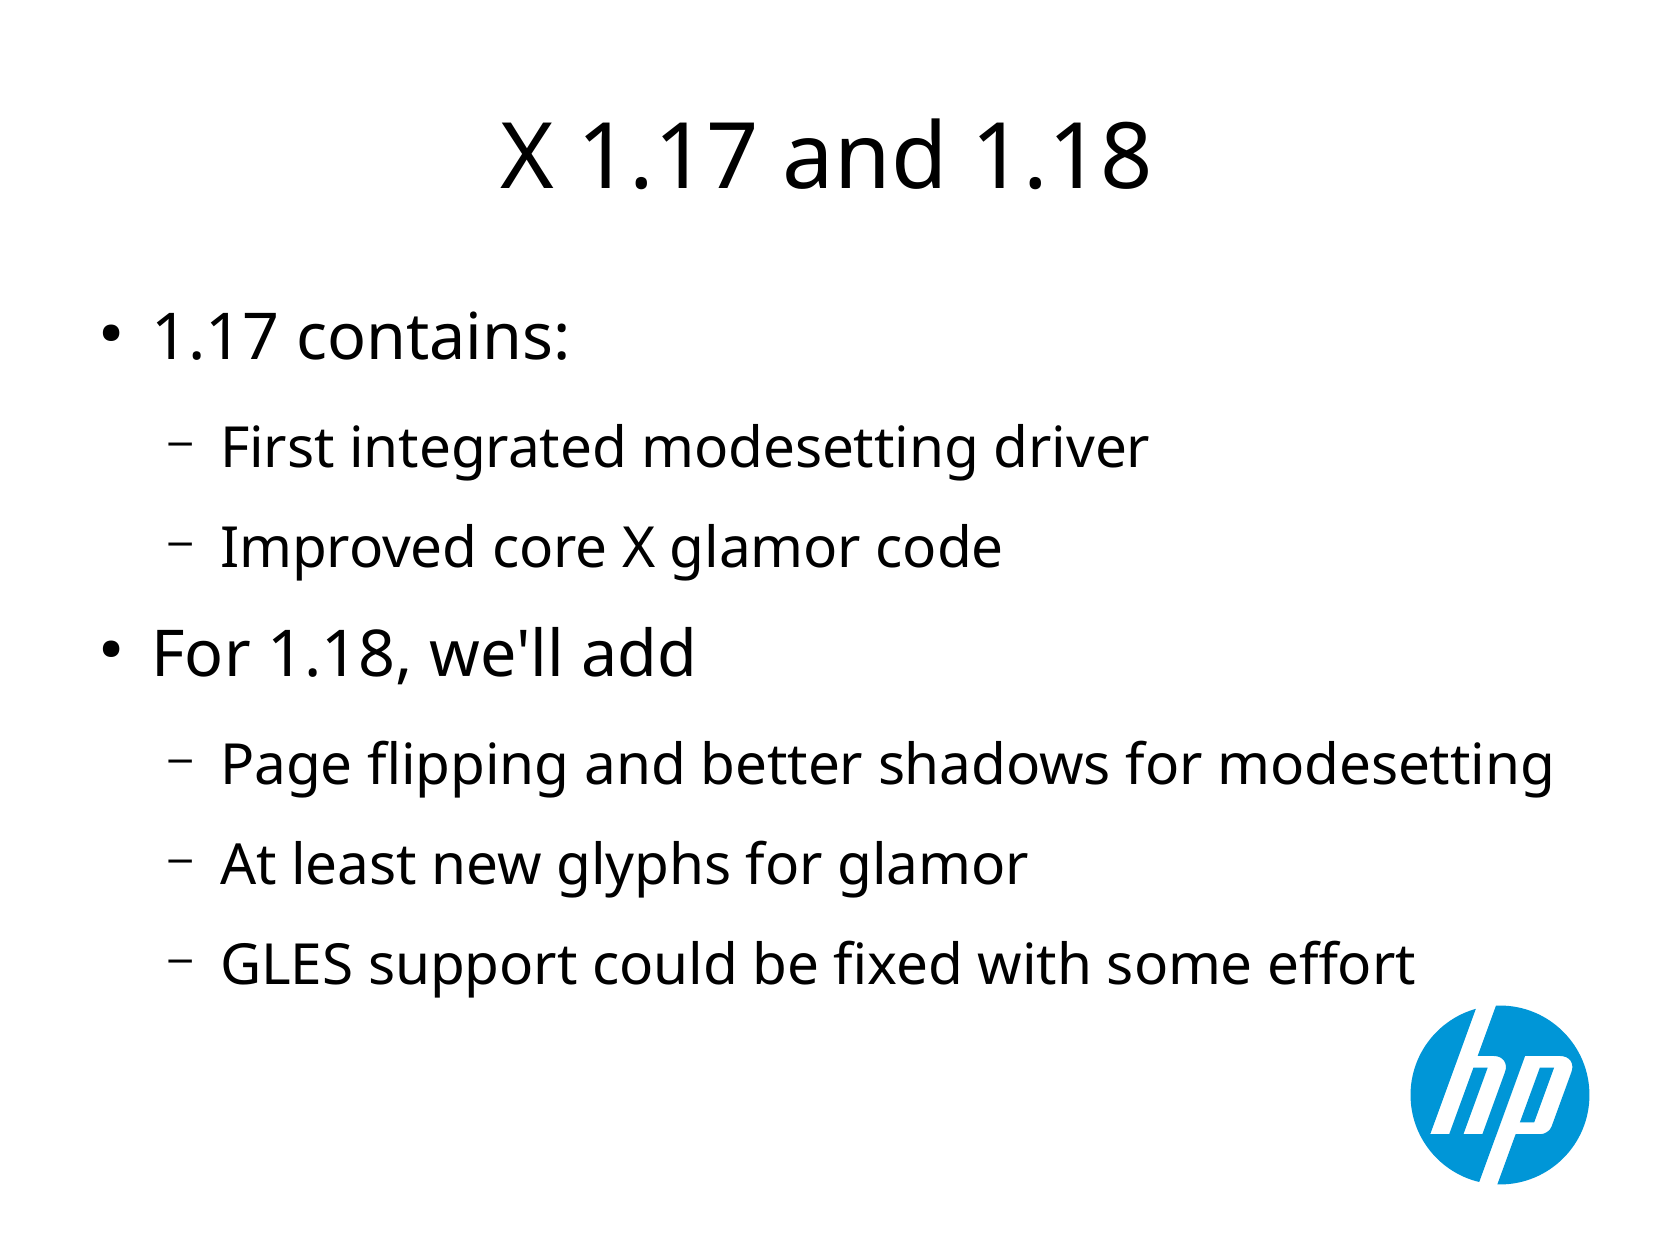

# X 1.17 and 1.18
1.17 contains:
First integrated modesetting driver
Improved core X glamor code
For 1.18, we'll add
Page flipping and better shadows for modesetting
At least new glyphs for glamor
GLES support could be fixed with some effort